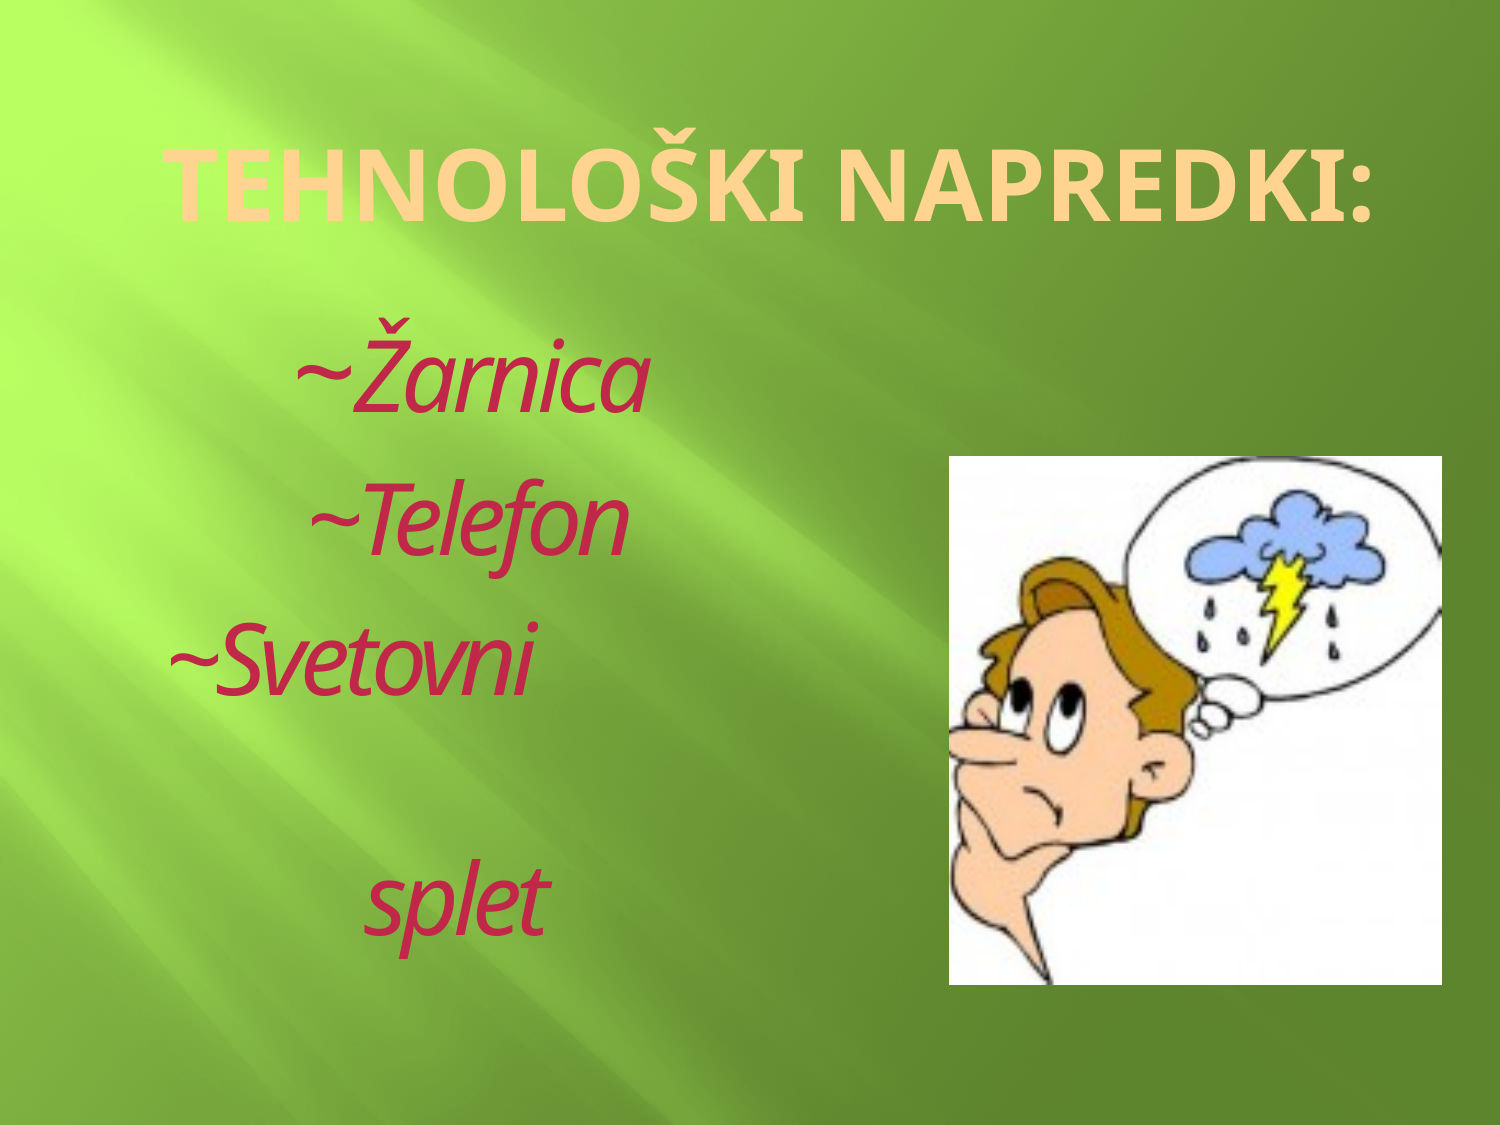

# Tehnološki napredki:
 ~Žarnica
 ~Telefon
~Svetovni splet